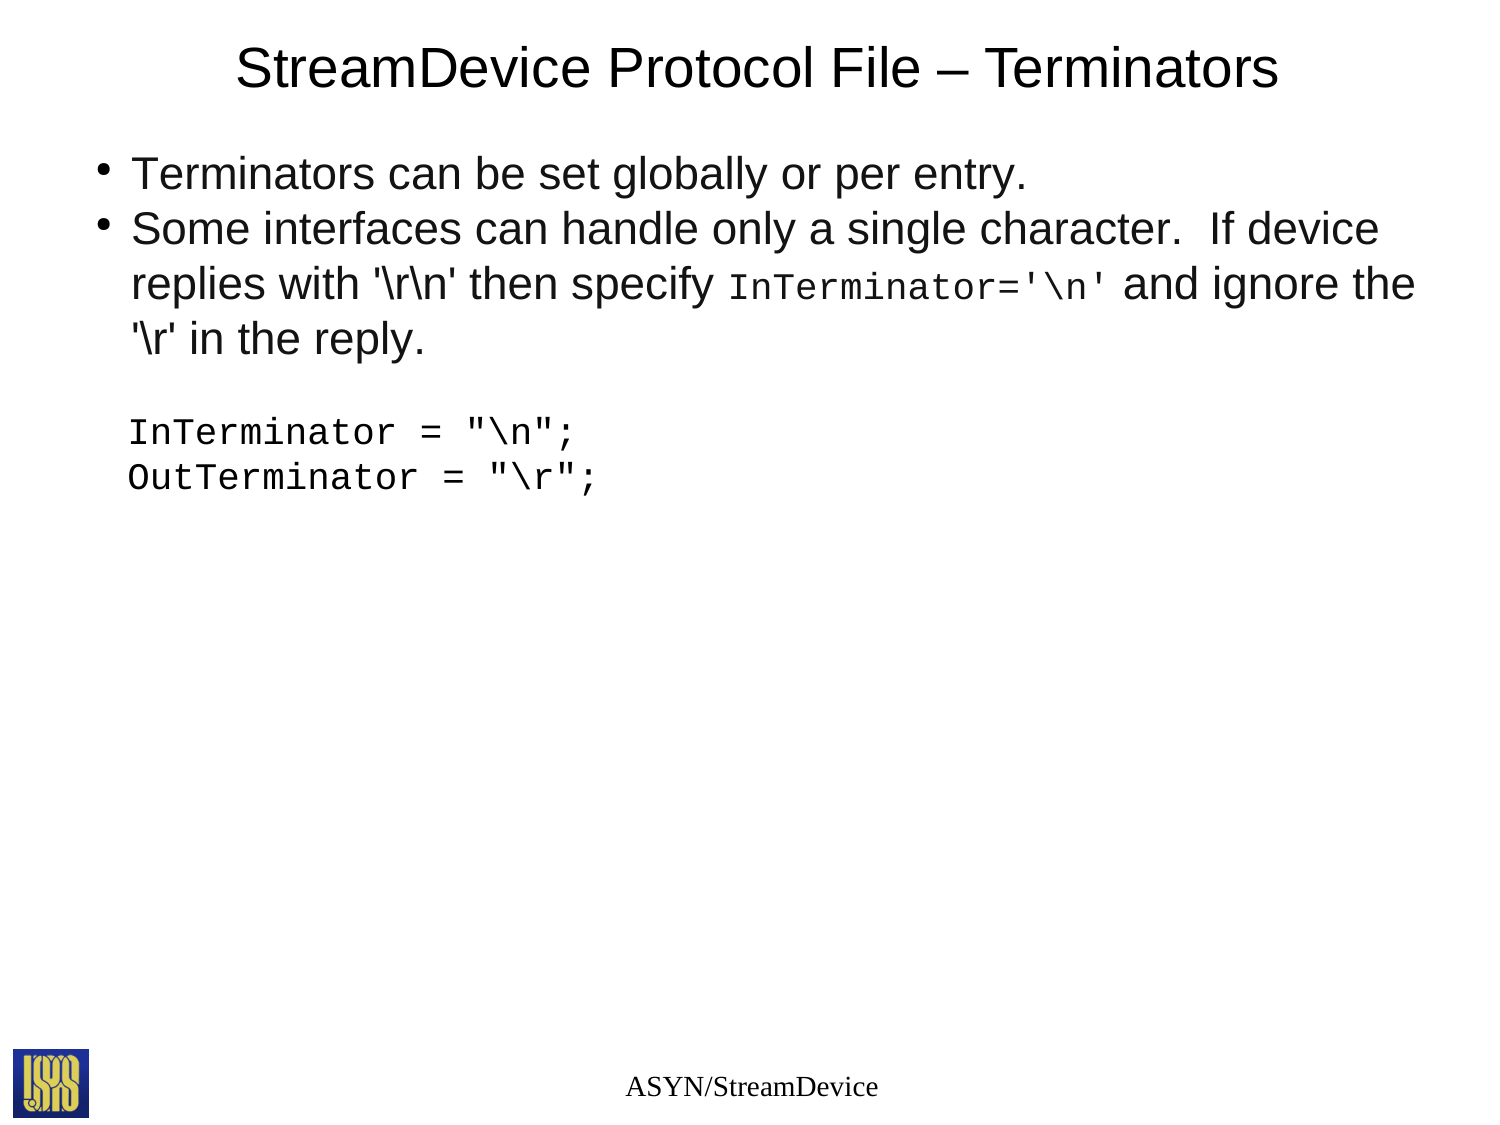

# StreamDevice Protocol File – Terminators
Terminators can be set globally or per entry.
Some interfaces can handle only a single character. If device replies with '\r\n' then specify InTerminator='\n' and ignore the '\r' in the reply.
InTerminator = "\n";
OutTerminator = "\r";